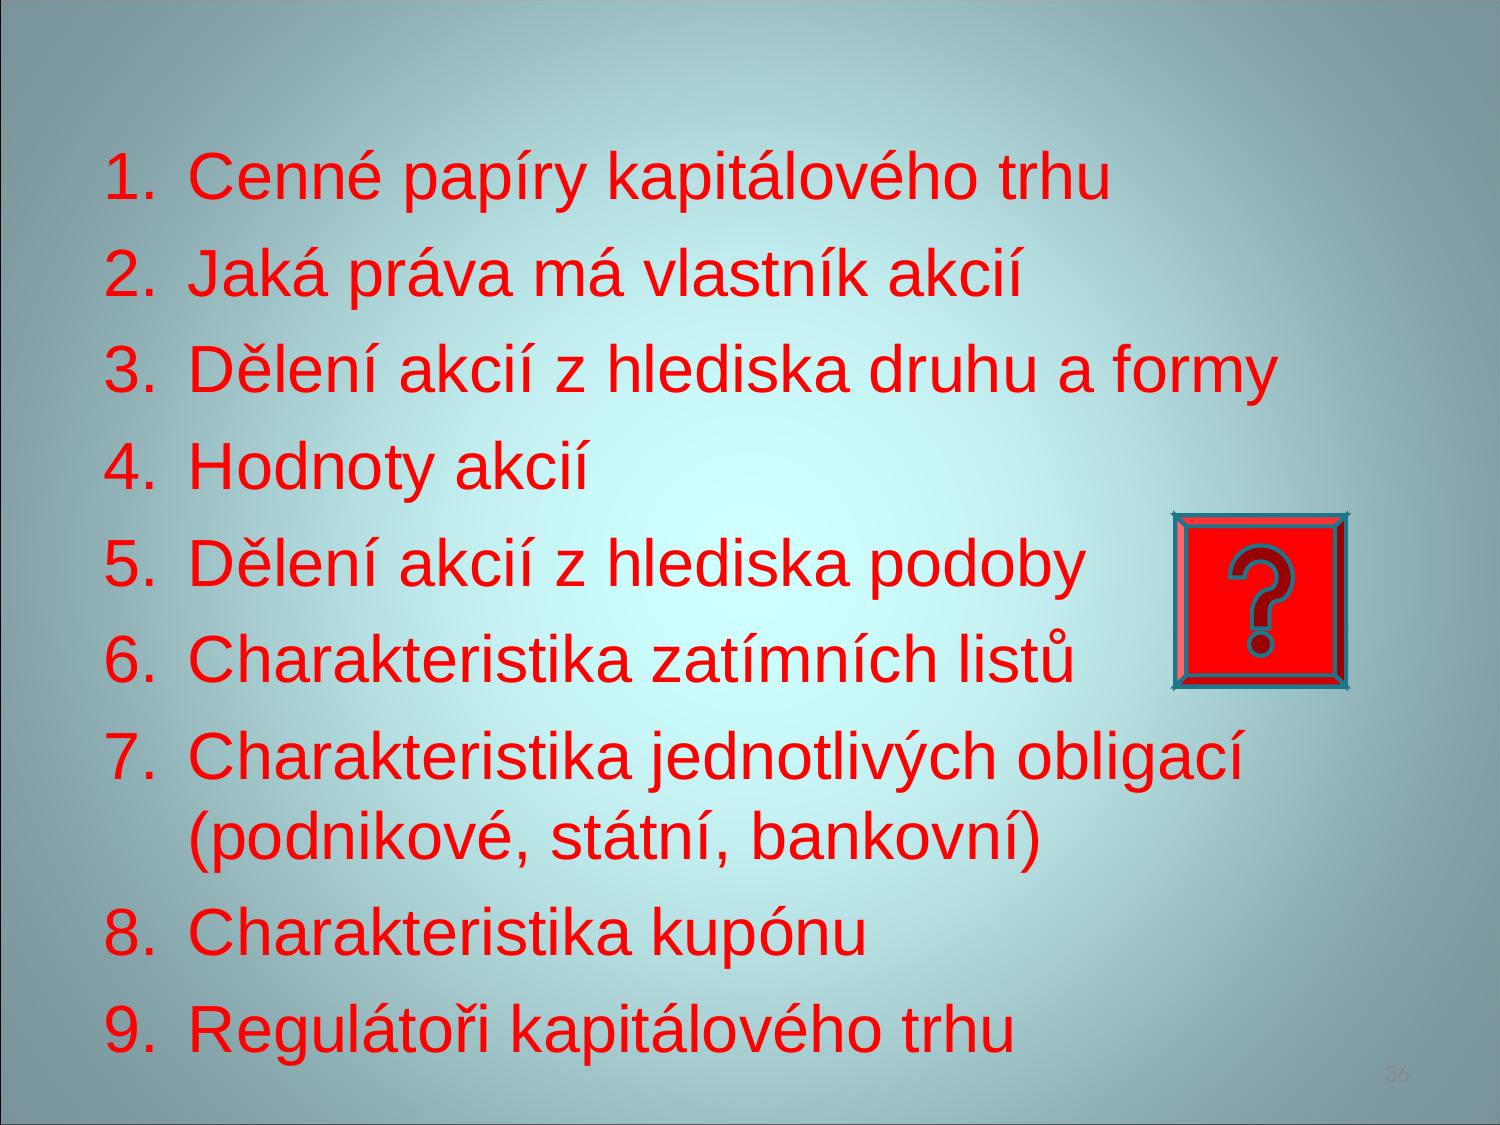

# Cenné papíry kapitálového trhu
Jaká práva má vlastník akcií
Dělení akcií z hlediska druhu a formy
Hodnoty akcií
Dělení akcií z hlediska podoby
Charakteristika zatímních listů
Charakteristika jednotlivých obligací (podnikové, státní, bankovní)
Charakteristika kupónu
Regulátoři kapitálového trhu